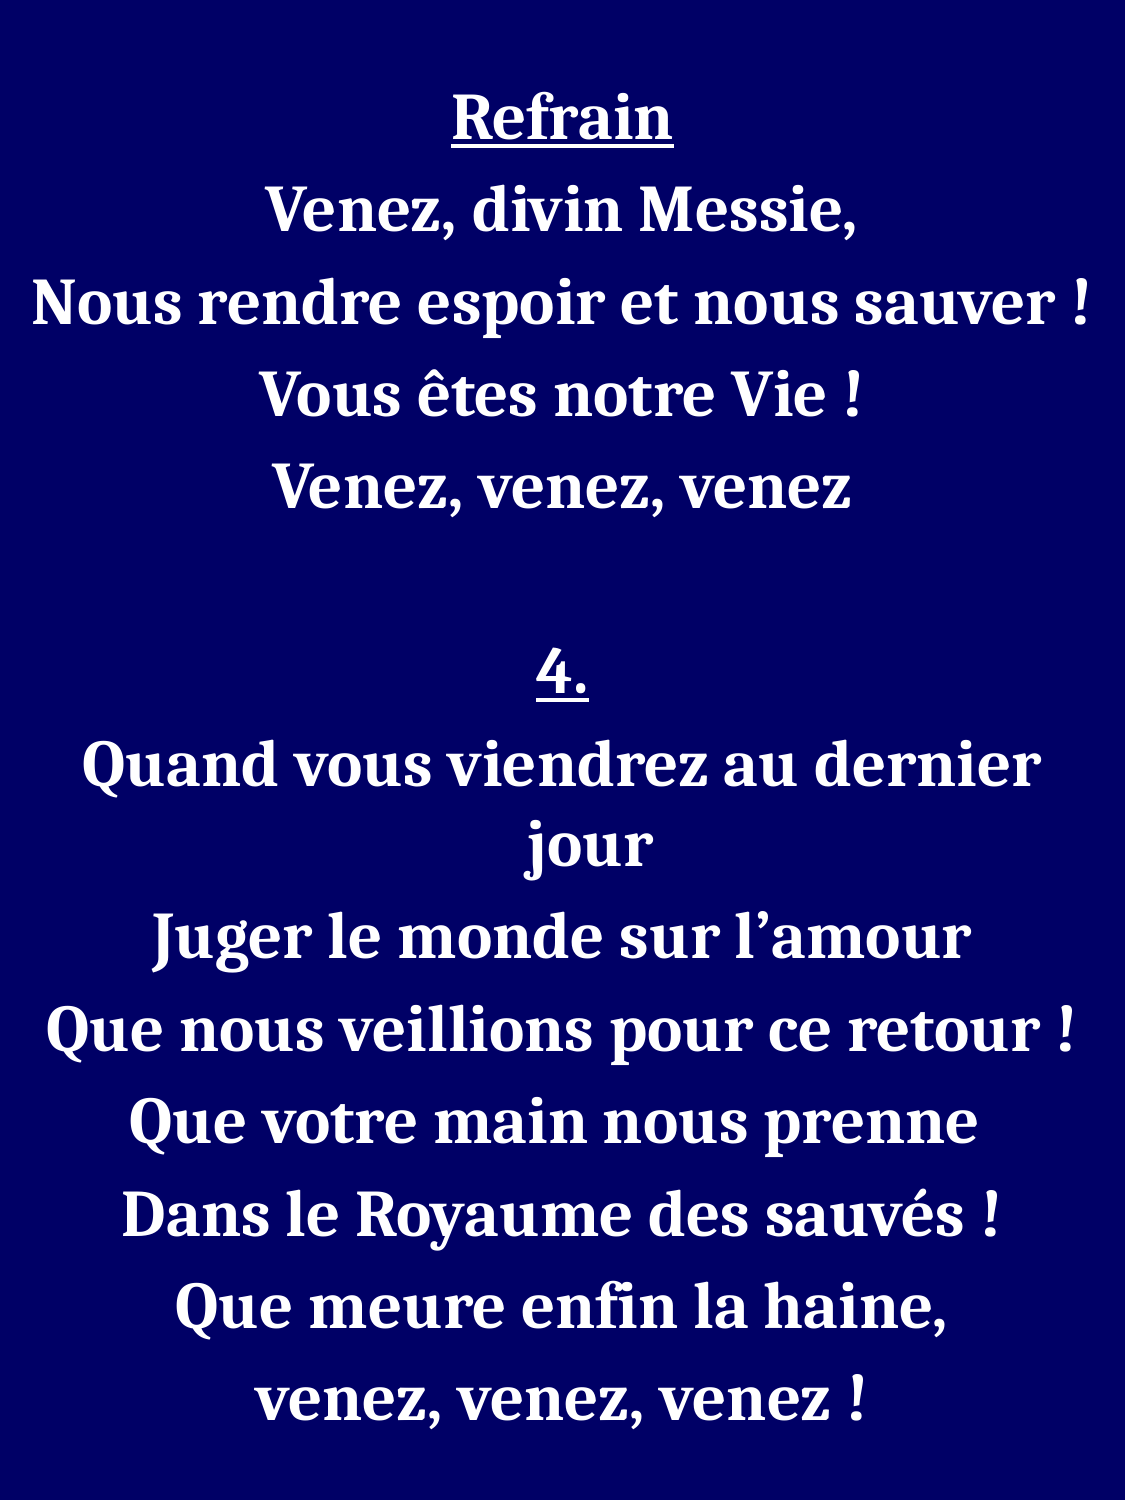

Refrain
Venez, divin Messie,
Nous rendre espoir et nous sauver !
Vous êtes notre Vie !
Venez, venez, venez
4.
Quand vous viendrez au dernier jour
Juger le monde sur l’amour
Que nous veillions pour ce retour !
Que votre main nous prenne
Dans le Royaume des sauvés !
Que meure enfin la haine,
venez, venez, venez !